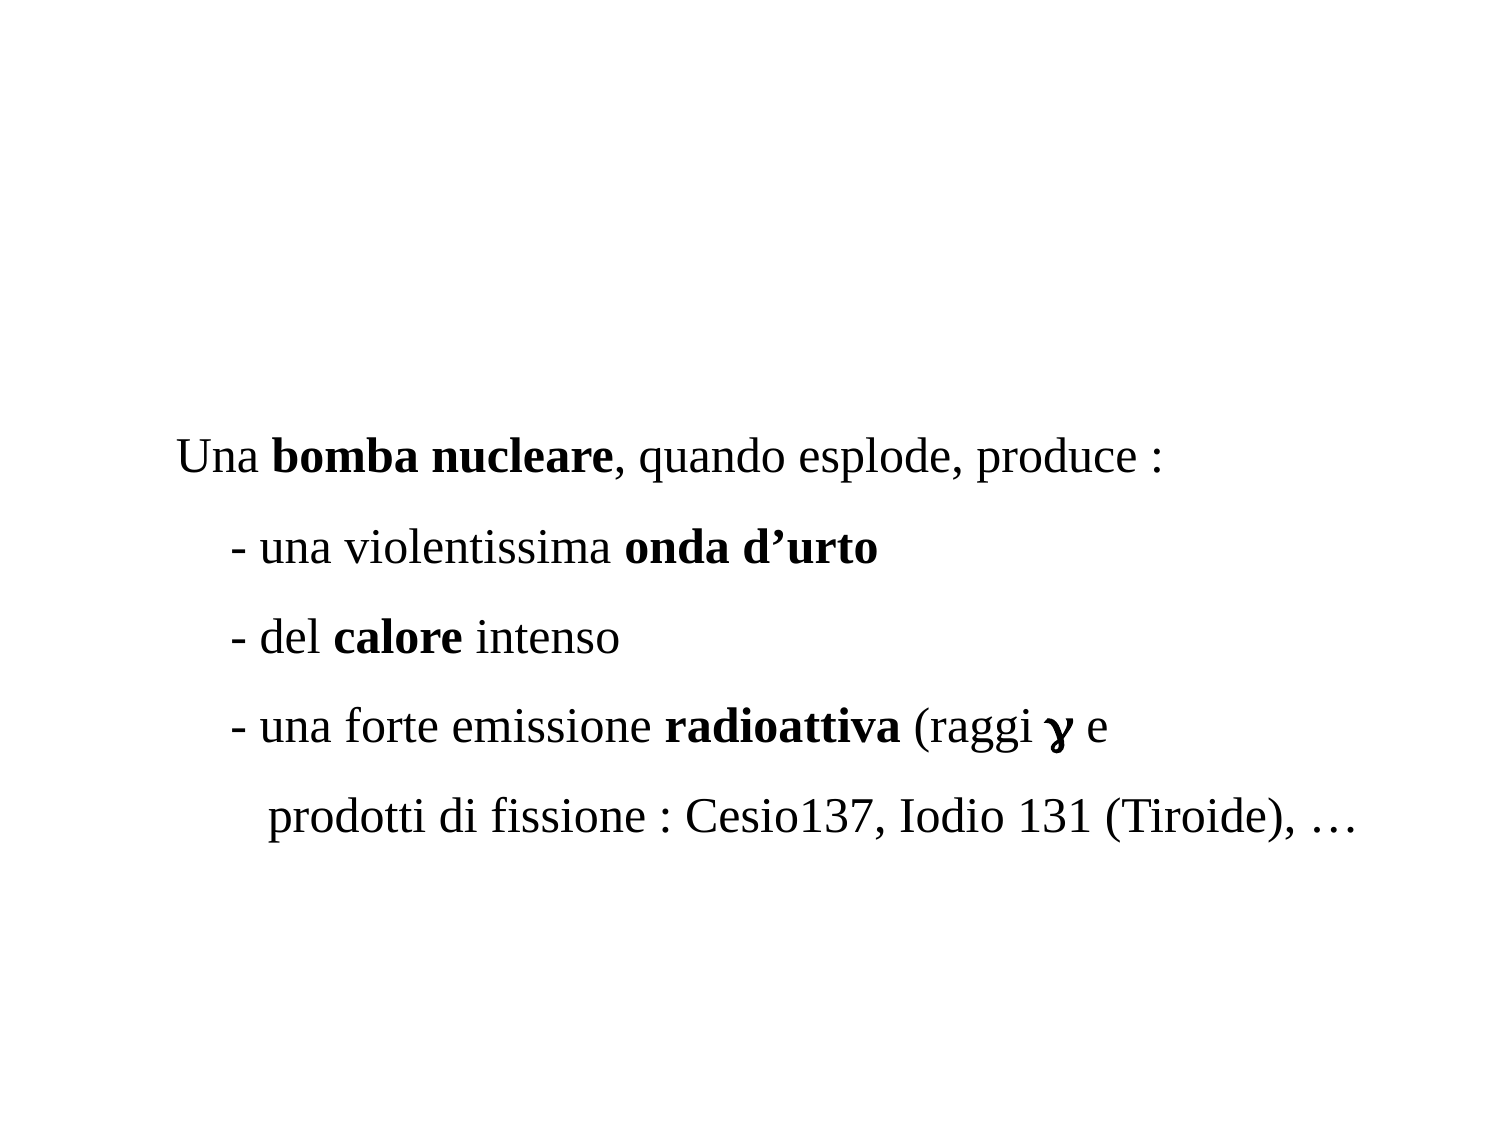

# Una bomba nucleare, quando esplode, produce :
 - una violentissima onda d’urto
 - del calore intenso
 - una forte emissione radioattiva (raggi g e
 prodotti di fissione : Cesio137, Iodio 131 (Tiroide), …